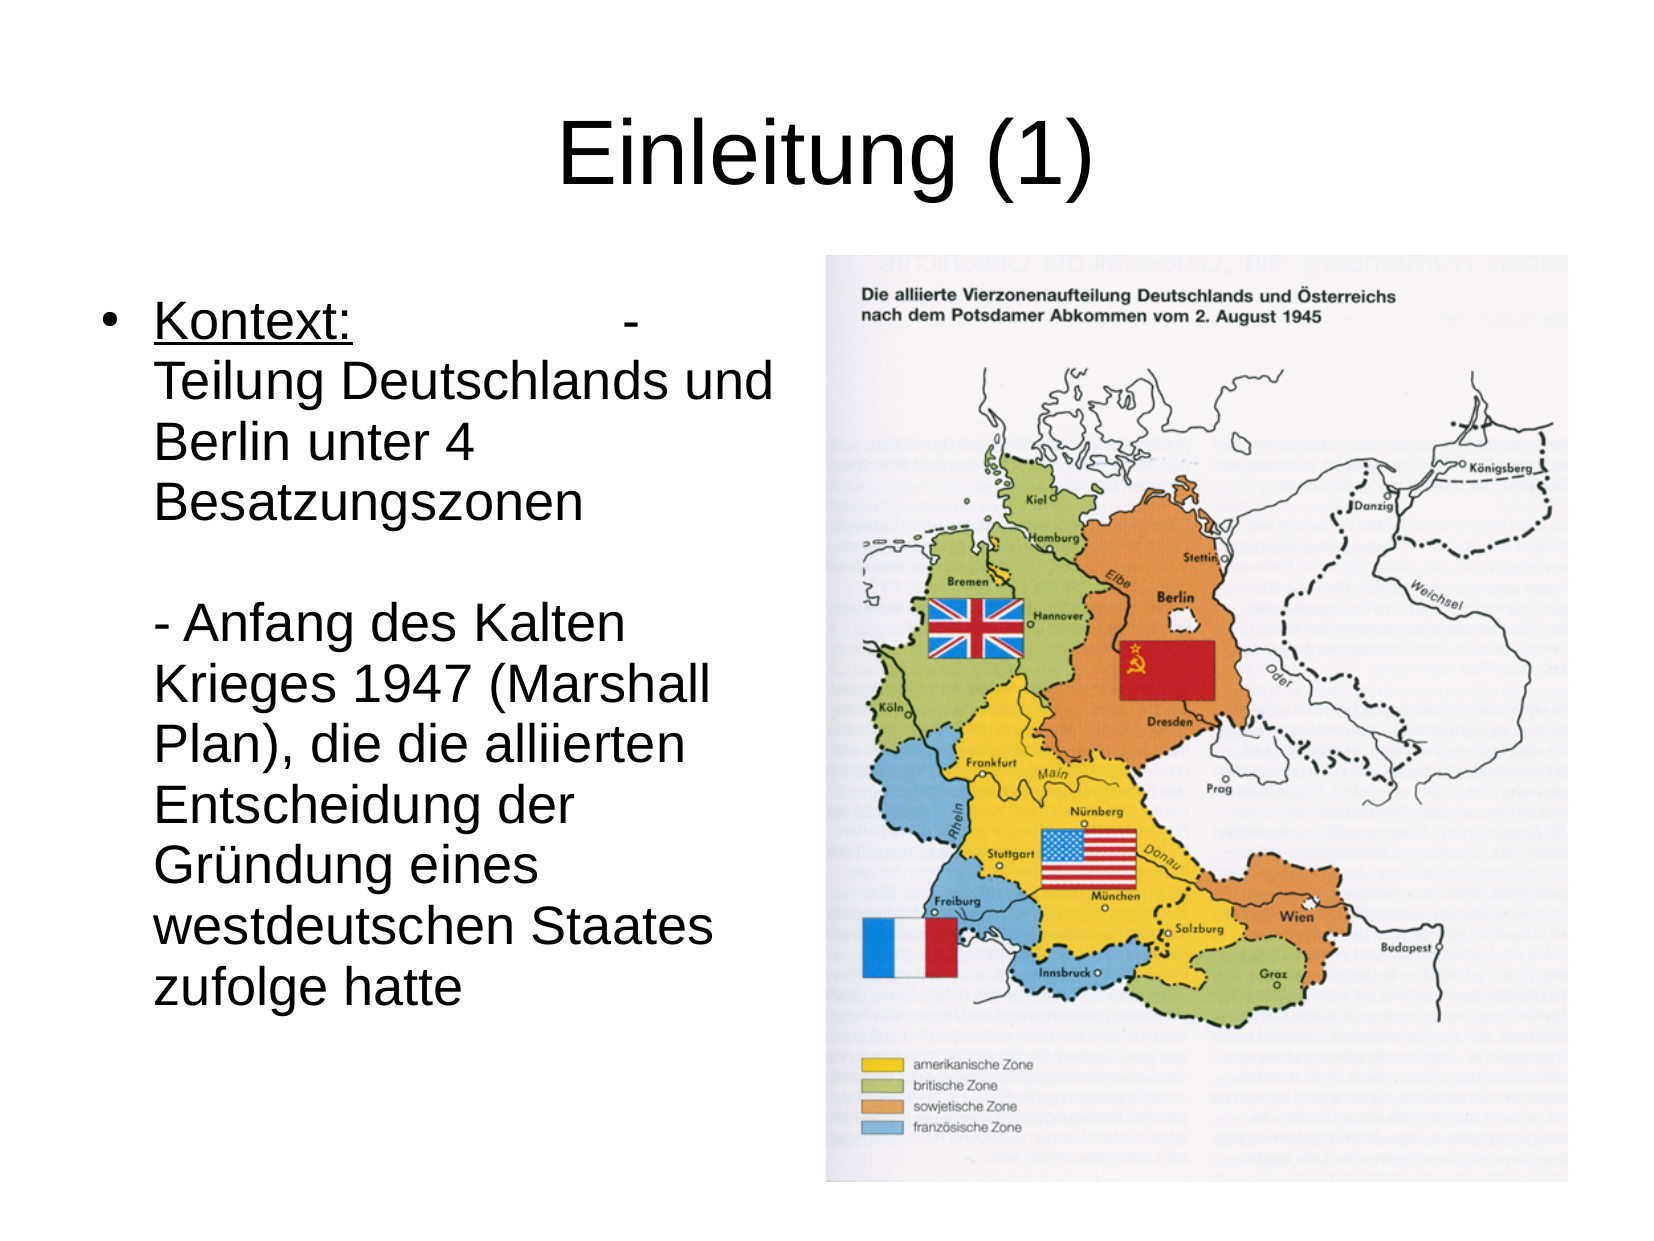

# Einleitung (1)
Kontext: -Teilung Deutschlands und Berlin unter 4 Besatzungszonen - Anfang des Kalten Krieges 1947 (Marshall Plan), die die alliierten Entscheidung der Gründung eines westdeutschen Staates zufolge hatte